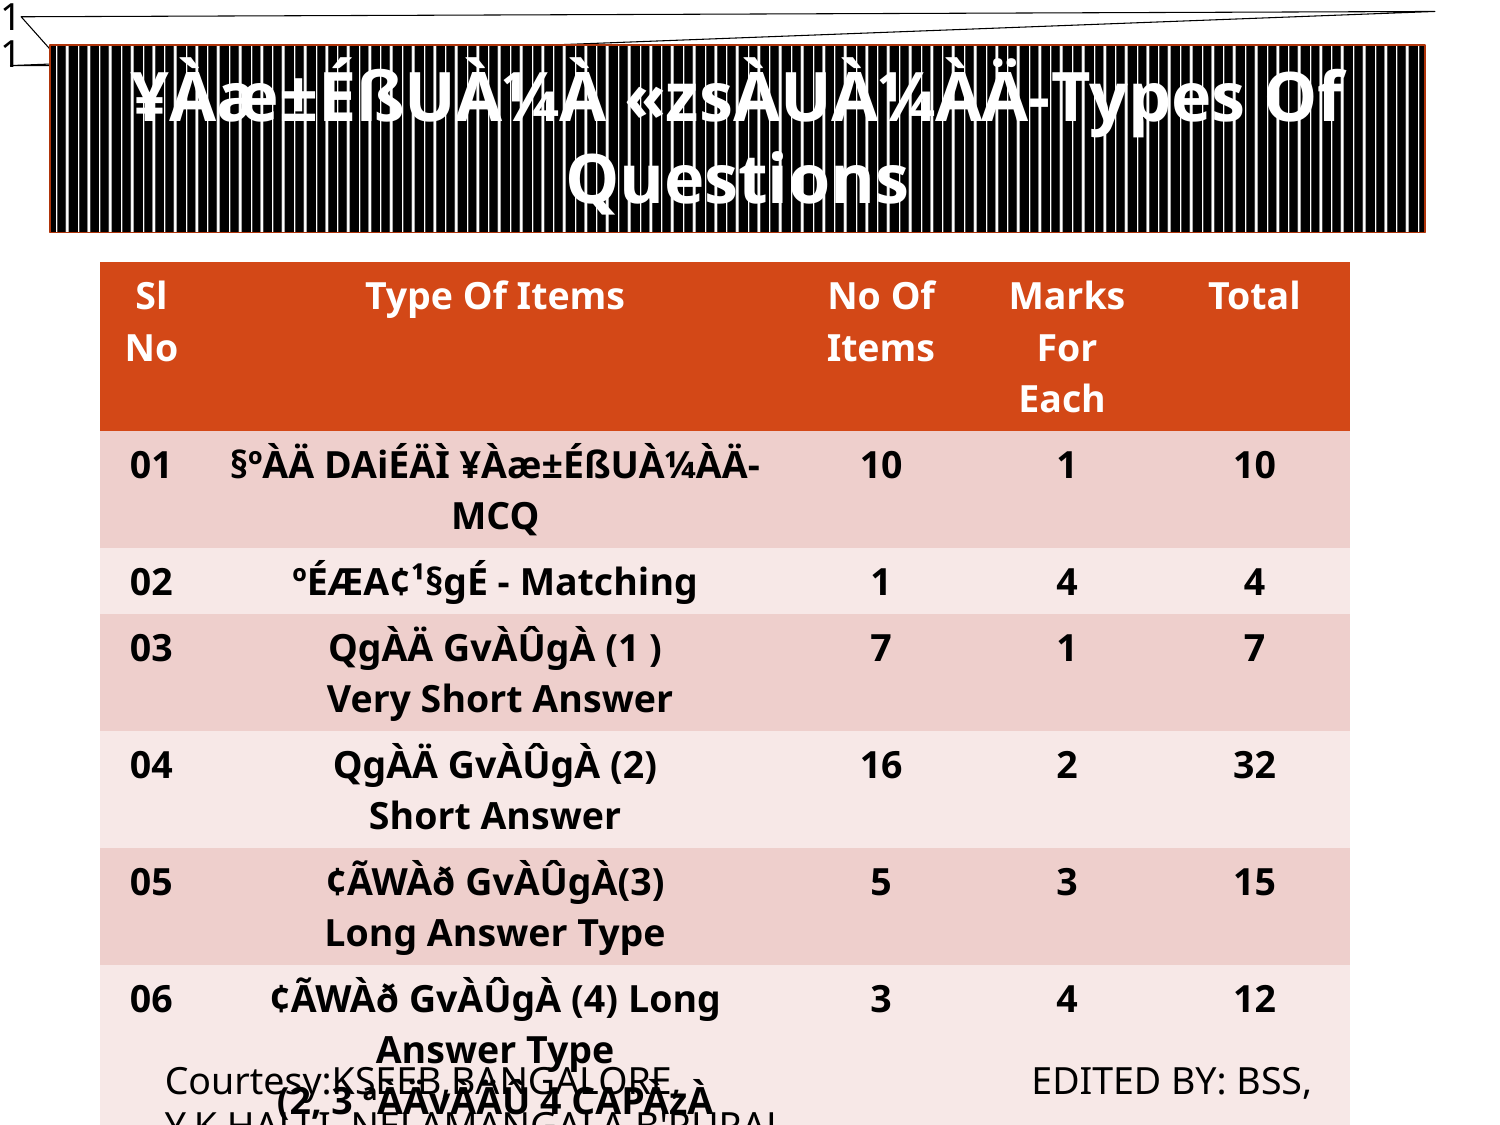

# ¥Àæ±ÉßUÀ¼À «zsÀUÀ¼ÀÄ-Types Of Questions
| Sl No | Type Of Items | No Of Items | Marks For Each | Total |
| --- | --- | --- | --- | --- |
| 01 | §ºÀÄ DAiÉÄÌ ¥Àæ±ÉßUÀ¼ÀÄ- MCQ | 10 | 1 | 10 |
| 02 | ºÉÆA¢¹§gÉ - Matching | 1 | 4 | 4 |
| 03 | QgÀÄ GvÀÛgÀ (1 ) Very Short Answer | 7 | 1 | 7 |
| 04 | QgÀÄ GvÀÛgÀ (2) Short Answer | 16 | 2 | 32 |
| 05 | ¢ÃWÀð GvÀÛgÀ(3) Long Answer Type | 5 | 3 | 15 |
| 06 | ¢ÃWÀð GvÀÛgÀ (4) Long Answer Type (2, 3 ªÀÄvÀÄÛ 4 CAPÀzÀ ¥Àæ±ÉßUÀ½UÉ DAvÀjPÀ DAiÉÄÌUÀ¼À ¥Àæ±ÉßUÀ½gÀÄªÀ ¸ÁzsÀåvÉ EzÉ) | 3 | 4 | 12 |
| | Total | 42 | | 80 |
Courtesy:KSEEB,BANGALORE, EDITED BY: BSS, Y.K.HALLI, NELAMANGALA.B'RURAL